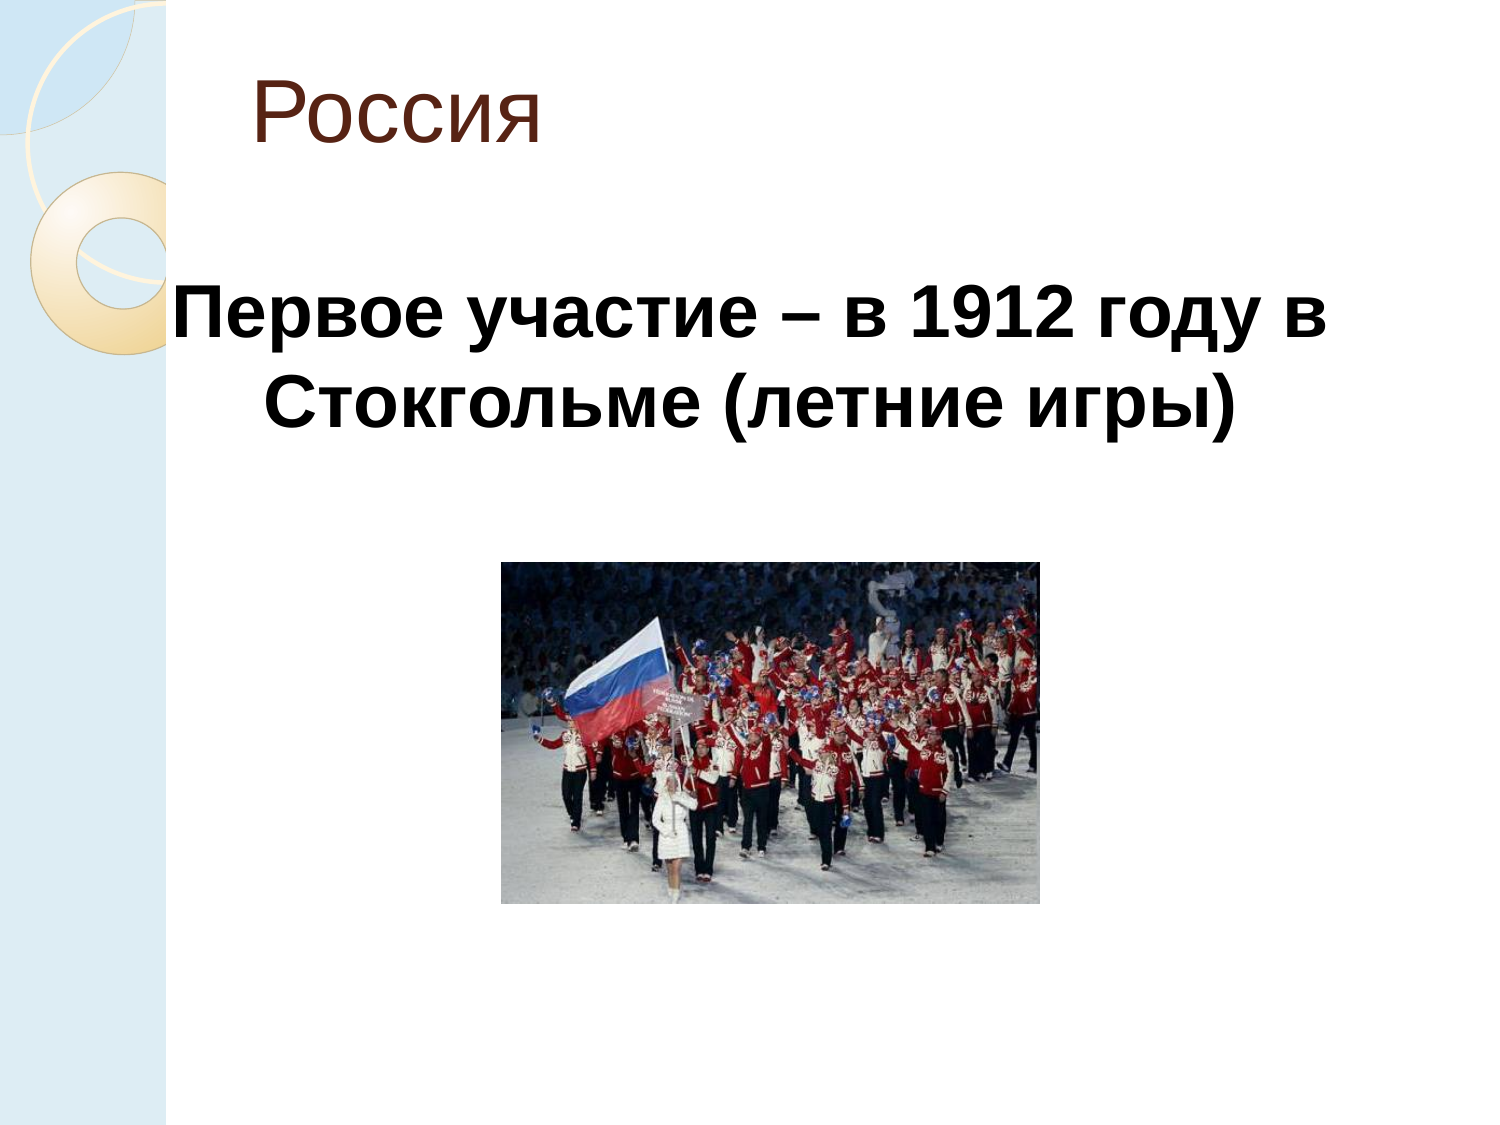

# Россия
Первое участие – в 1912 году в Стокгольме (летние игры)